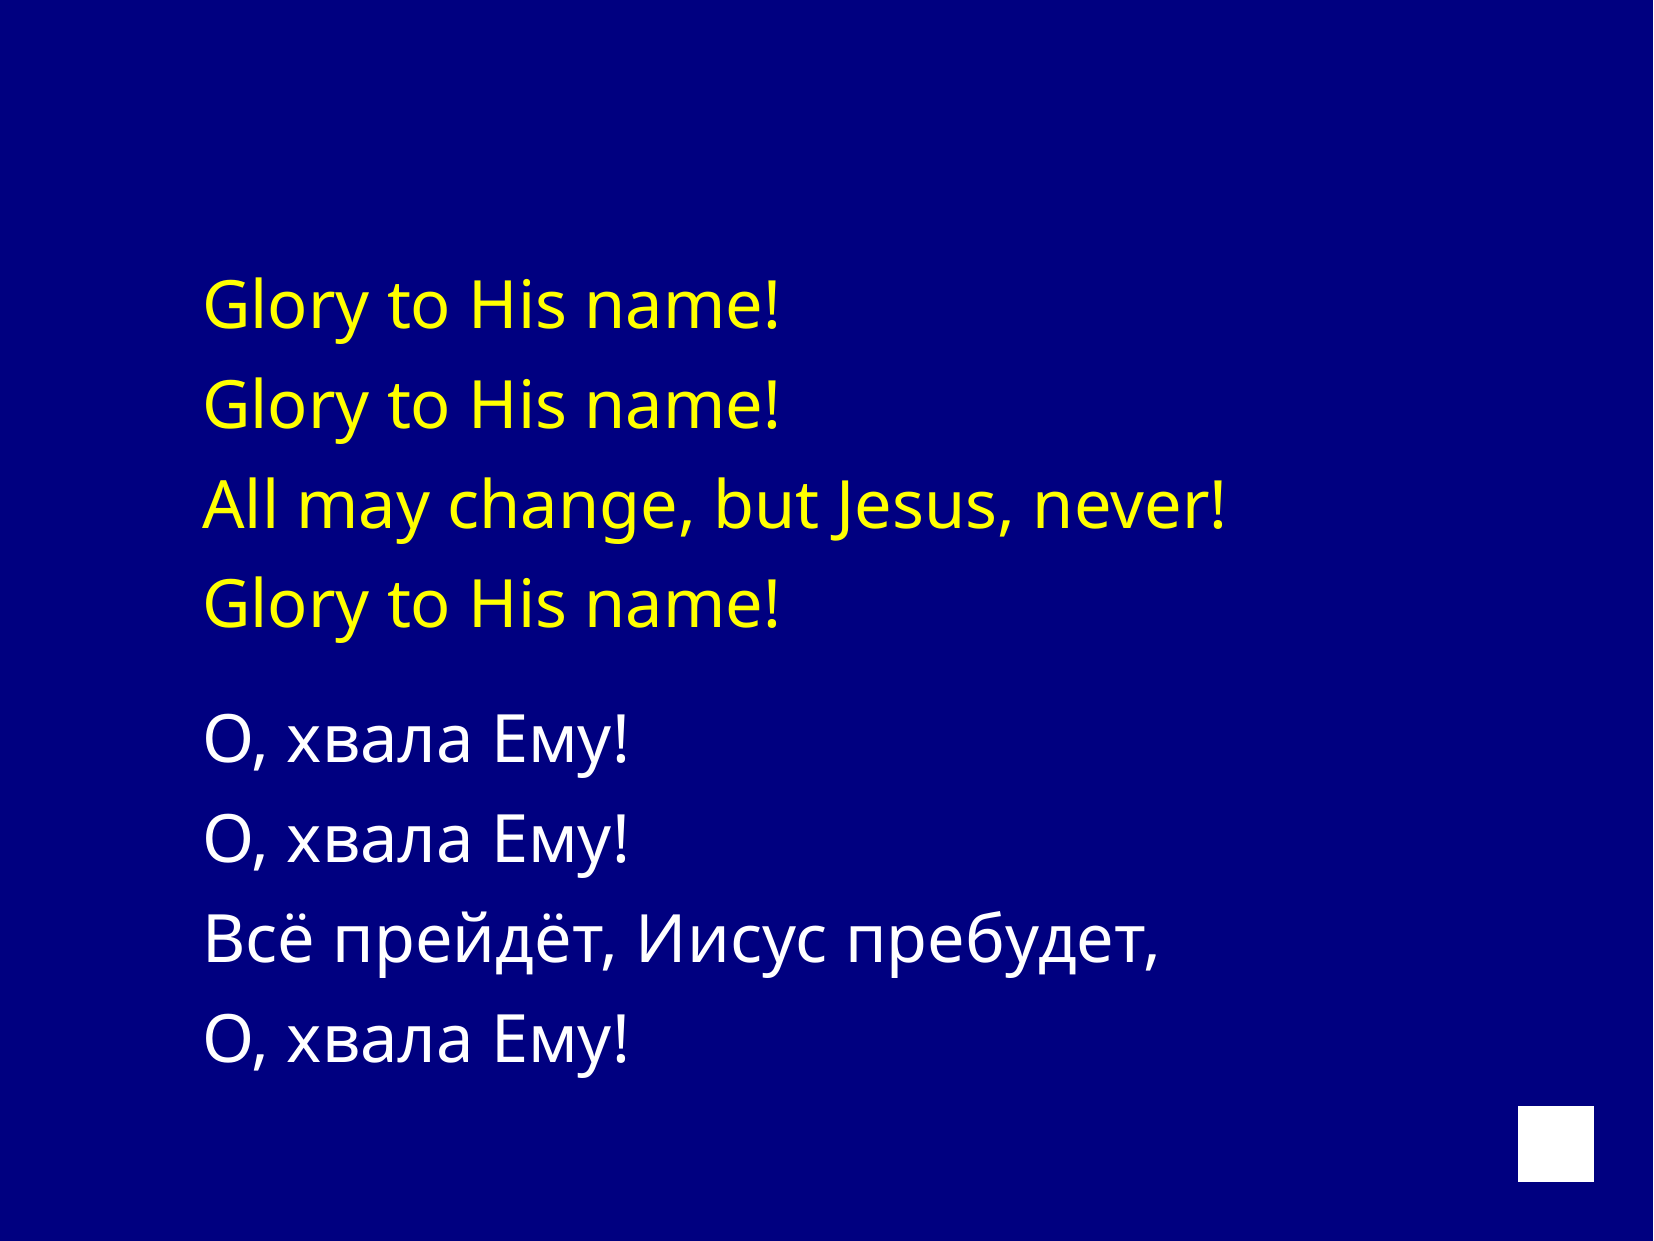

Glory to His name!
	Glory to His name!
	All may change, but Jesus, never!
	Glory to His name!
	О, хвала Ему!
	О, хвала Ему!
	Всё прейдёт, Иисус пребудет,
	О, хвала Ему!